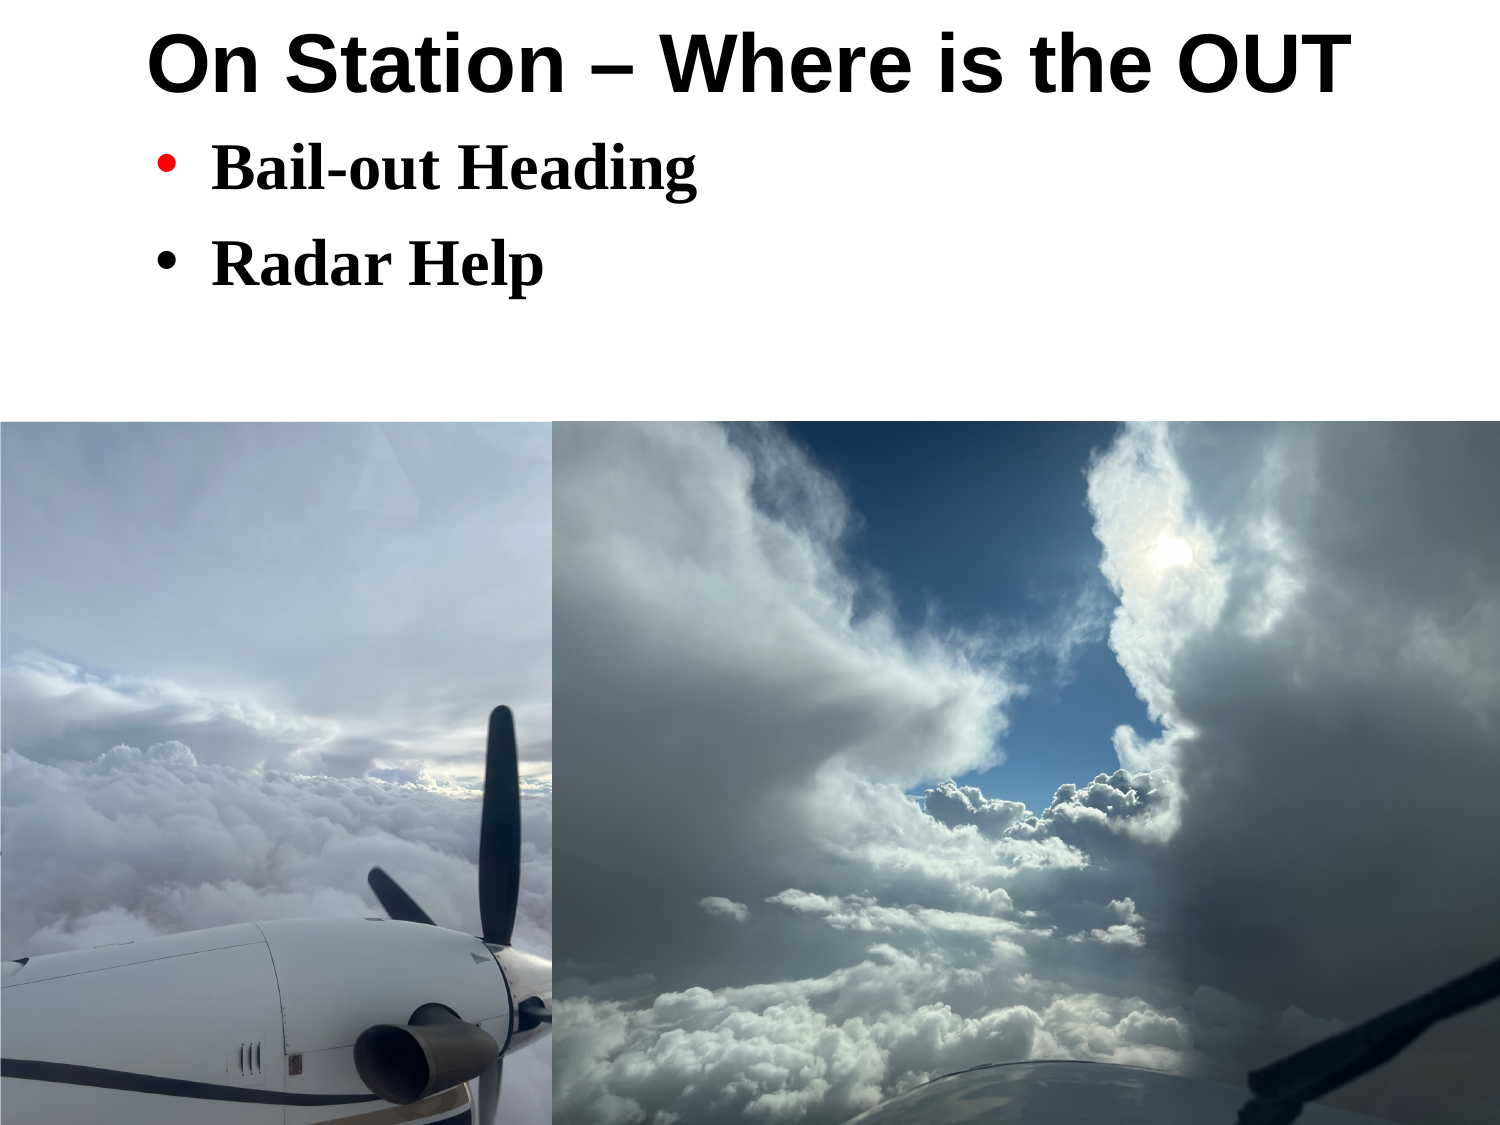

On Station – Where is the OUT
Bail-out Heading
Radar Help